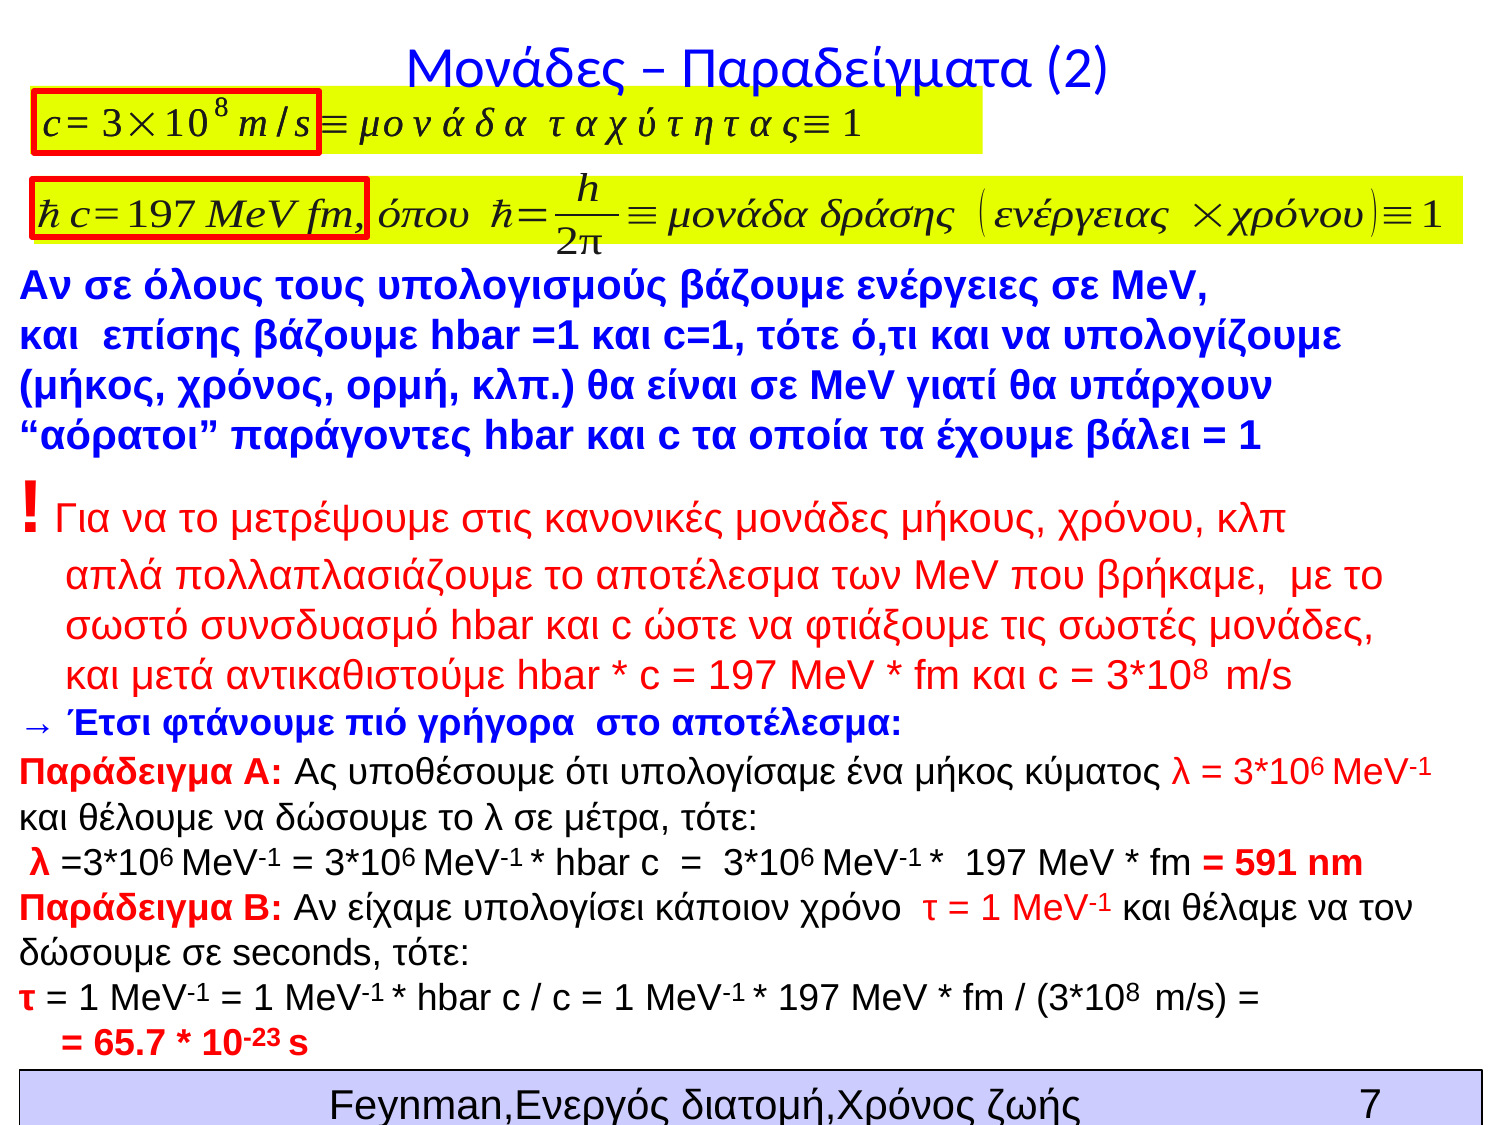

# Μονάδες – Παραδείγματα (2)
Αν σε όλους τους υπολογισμούς βάζουμε ενέργειες σε MeV,
και επίσης βάζουμε hbar =1 και c=1, τότε ό,τι και να υπολογίζουμε
(μήκος, χρόνος, ορμή, κλπ.) θα είναι σε MeV γιατί θα υπάρχουν
“αόρατοι” παράγοντες hbar και c τα οποία τα έχουμε βάλει = 1
! Για να το μετρέψουμε στις κανονικές μονάδες μήκους, χρόνου, κλπ
 απλά πολλαπλασιάζουμε το αποτέλεσμα των MeV που βρήκαμε, με το
 σωστό συνσδυασμό hbar και c ώστε να φτιάξουμε τις σωστές μονάδες,
 και μετά αντικαθιστούμε hbar * c = 197 MeV * fm και c = 3*108 m/s
→ Έτσι φτάνουμε πιό γρήγορα στo αποτέλεσμα:
Παράδειγμα Α: Ας υποθέσουμε ότι υπολογίσαμε ένα μήκος κύματος λ = 3*106 MeV-1
και θέλουμε να δώσουμε το λ σε μέτρα, τότε:
 λ =3*106 MeV-1 = 3*106 MeV-1 * hbar c = 3*106 MeV-1 * 197 MeV * fm = 591 nm
Παράδειγμα Β: Aν είχαμε υπολογίσει κάποιoν χρόνο τ = 1 MeV-1 και θέλαμε να τον
δώσουμε σε seconds, τότε:
τ = 1 MeV-1 = 1 MeV-1 * hbar c / c = 1 MeV-1 * 197 MeV * fm / (3*108 m/s) =
 = 65.7 * 10-23 s
7
Feynman,Eνεργός διατομή,Xρόνος ζωής